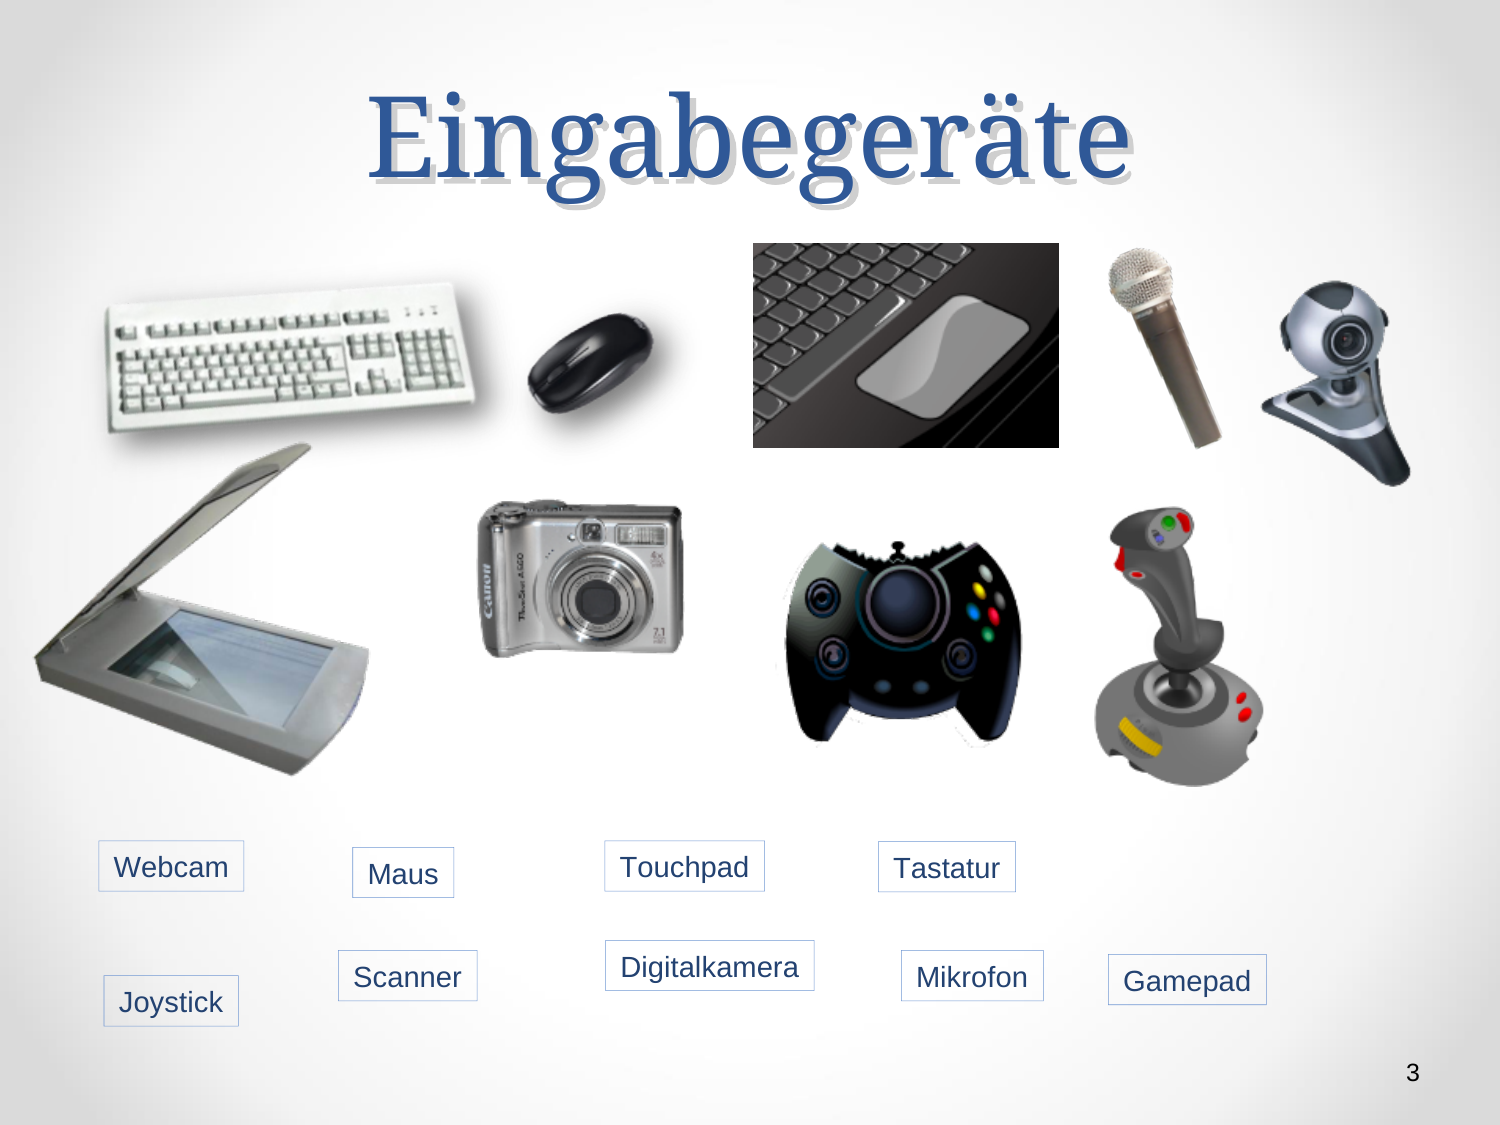

# Eingabegeräte
Webcam
Touchpad
Tastatur
Maus
Digitalkamera
Scanner
Mikrofon
Gamepad
Joystick